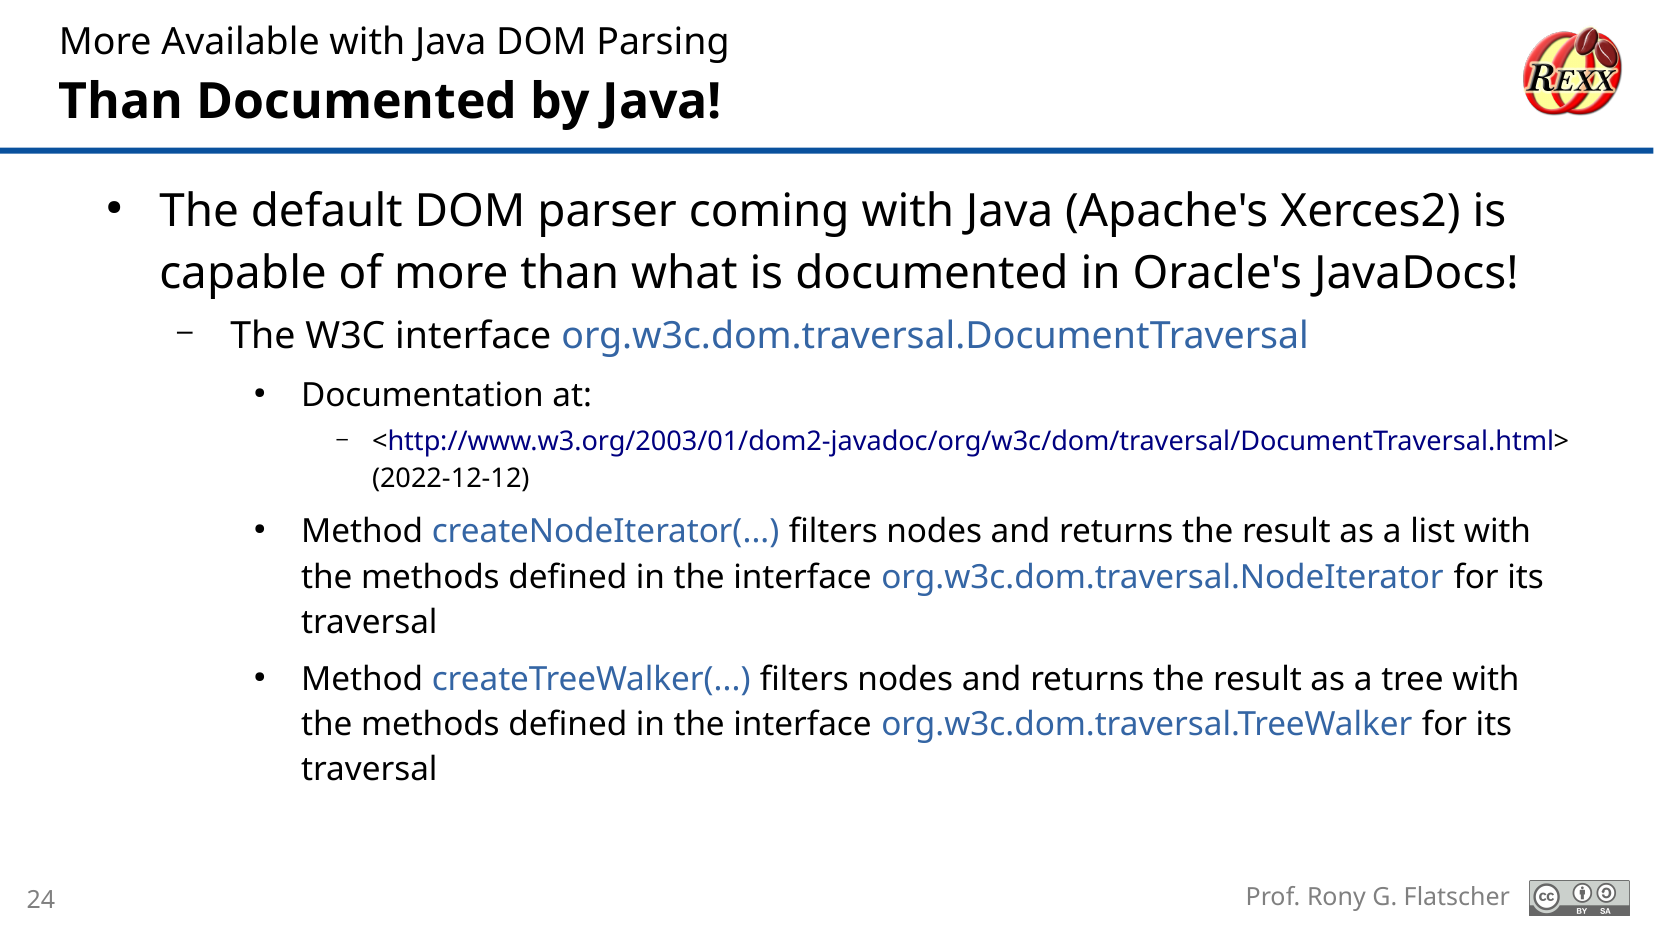

# More Available with Java DOM Parsing Than Documented by Java!
The default DOM parser coming with Java (Apache's Xerces2) is capable of more than what is documented in Oracle's JavaDocs!
The W3C interface org.w3c.dom.traversal.DocumentTraversal
Documentation at:
<http://www.w3.org/2003/01/dom2-javadoc/org/w3c/dom/traversal/DocumentTraversal.html> (2022-12-12)
Method createNodeIterator(...) filters nodes and returns the result as a list with the methods defined in the interface org.w3c.dom.traversal.NodeIterator for its traversal
Method createTreeWalker(...) filters nodes and returns the result as a tree with the methods defined in the interface org.w3c.dom.traversal.TreeWalker for its traversal